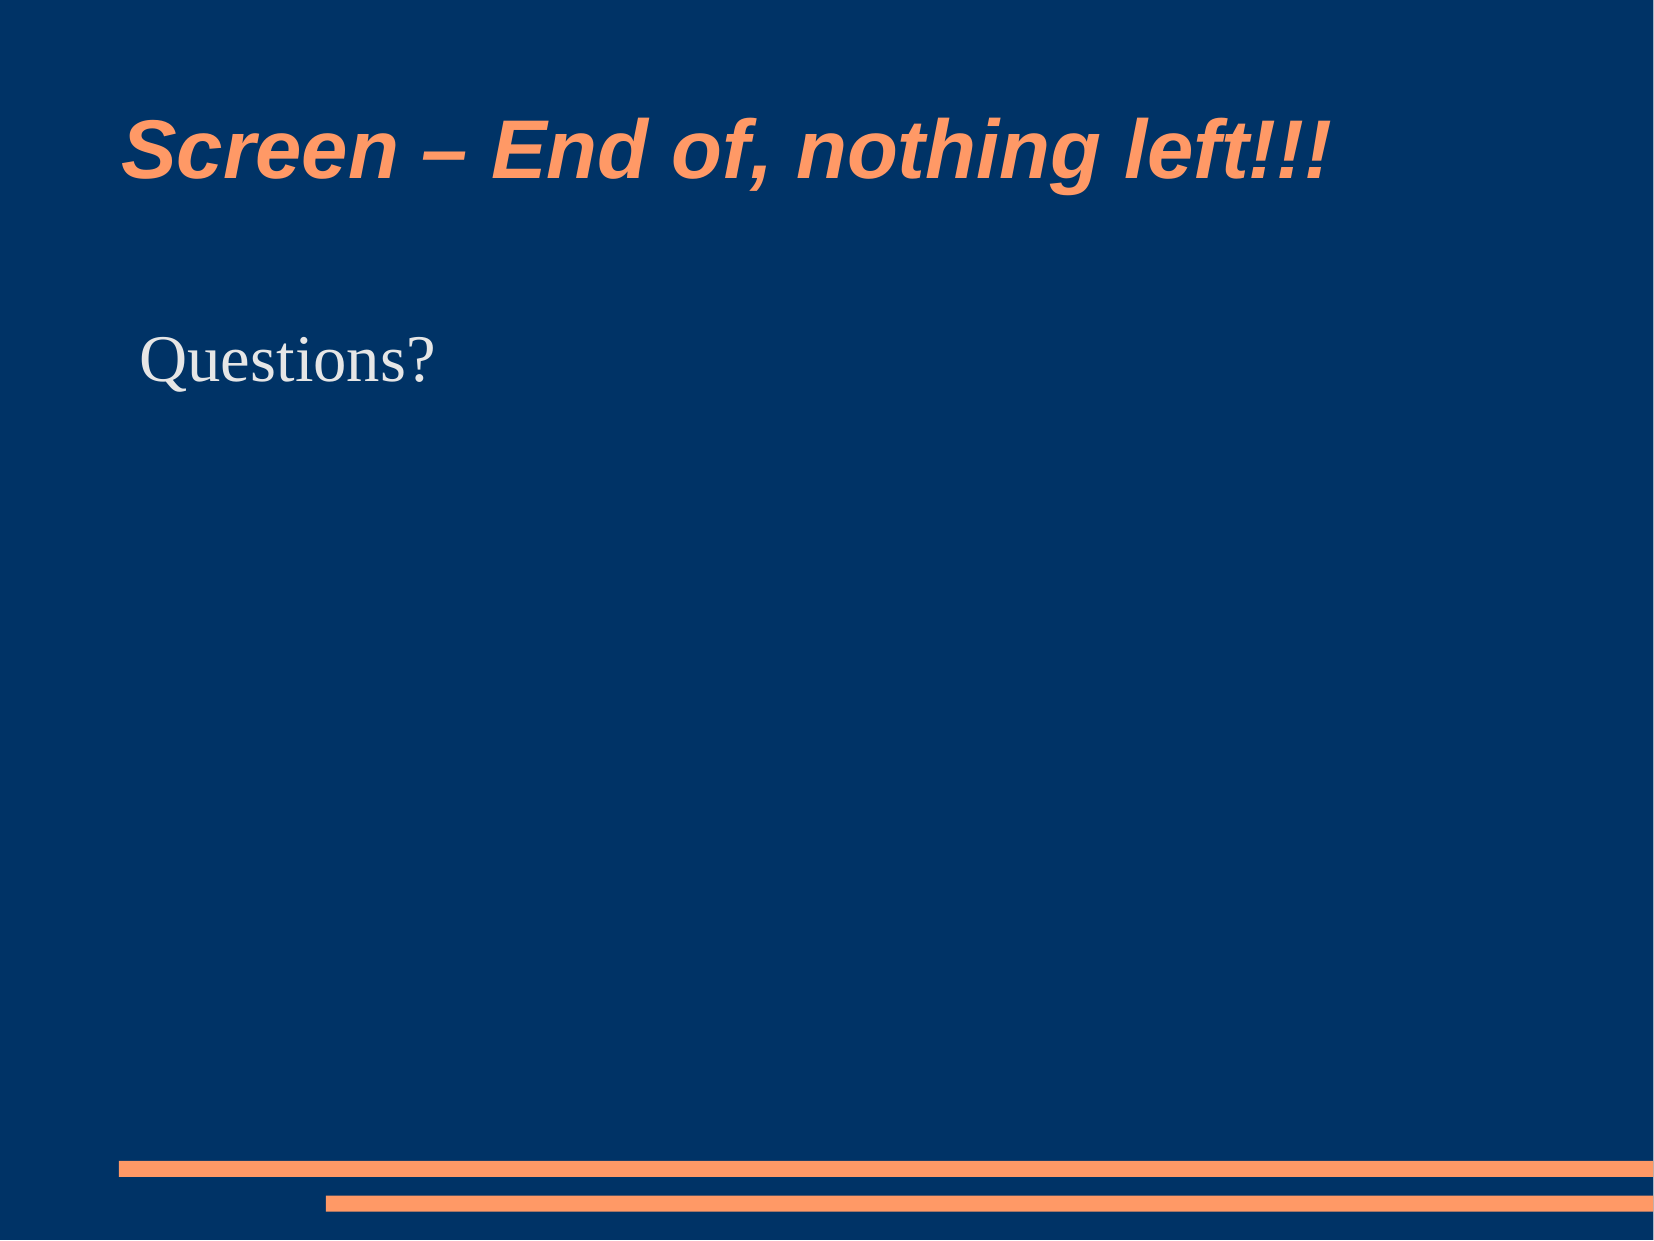

# Screen – End of, nothing left!!!
Questions?